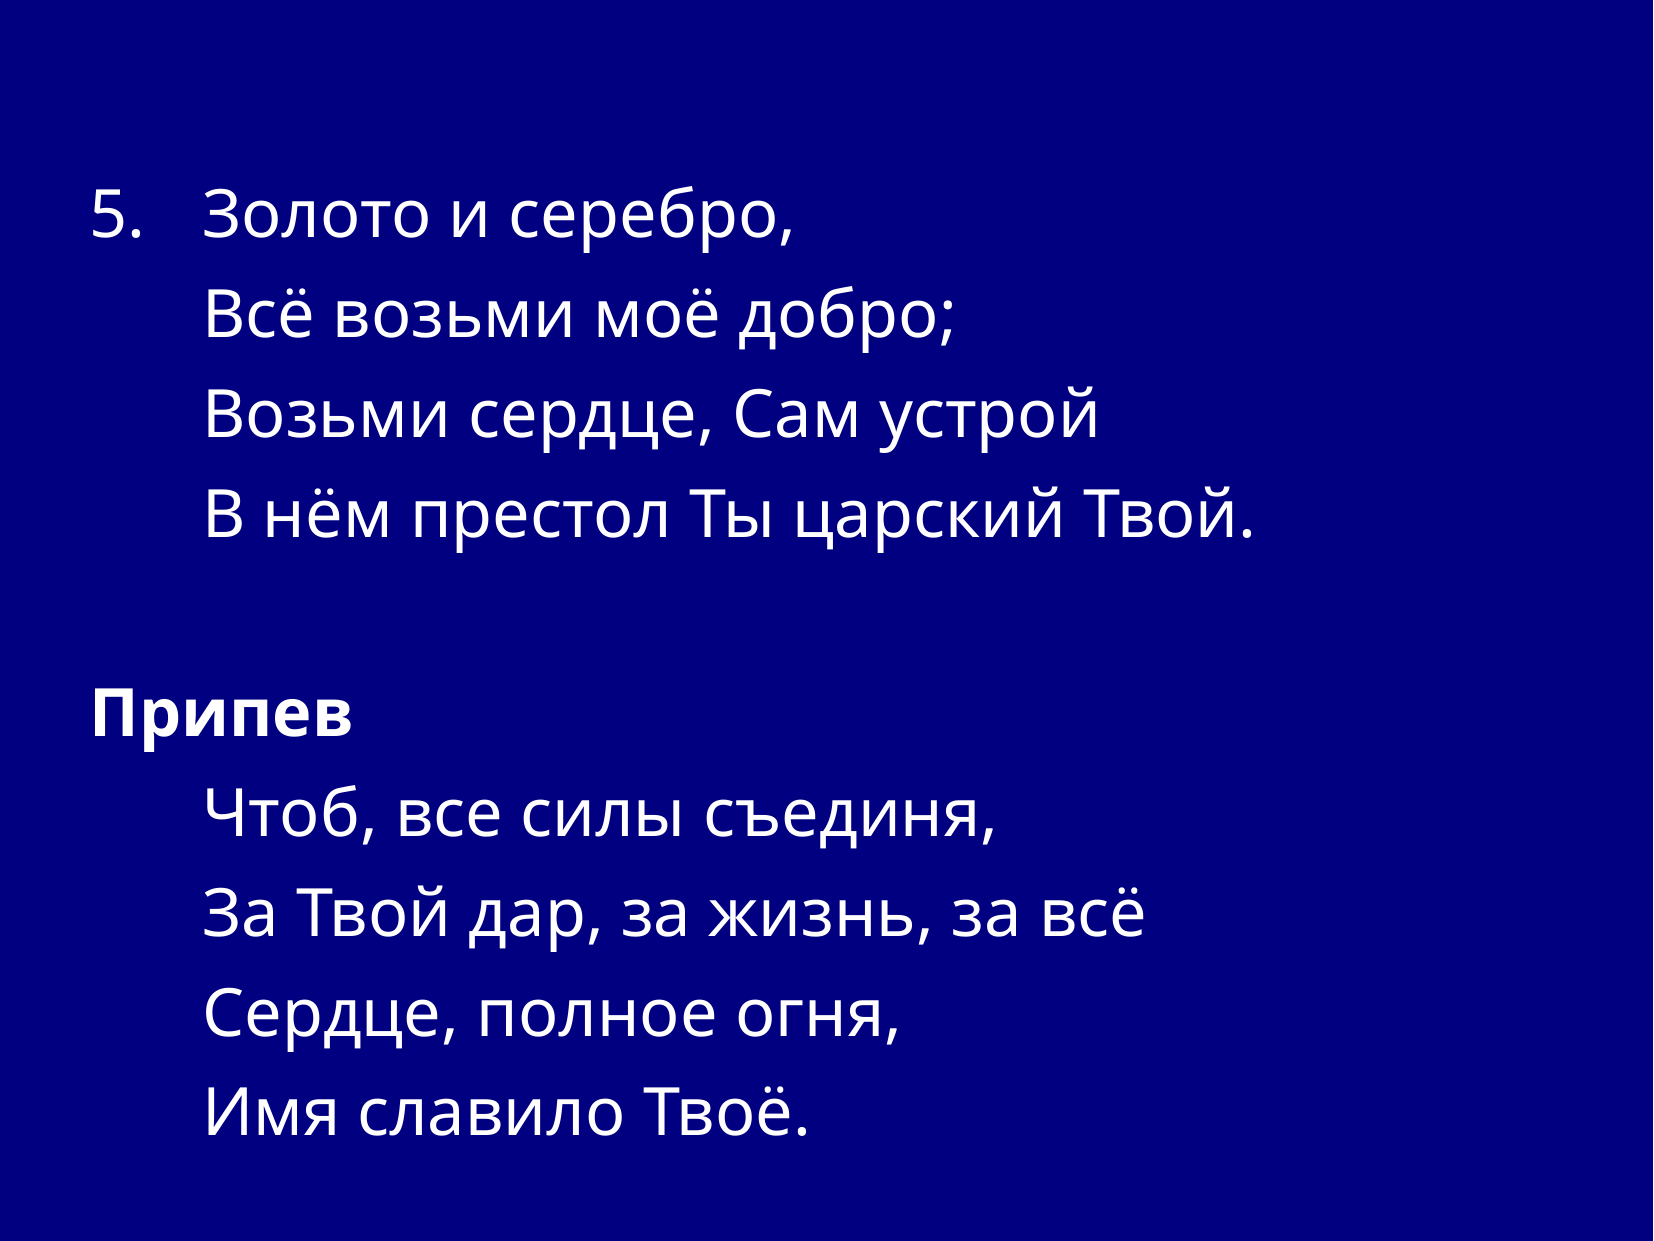

5.	Золото и серебро,
	Всё возьми моё добро;
	Возьми сердце, Сам устрой
	В нём престол Ты царский Твой.
Припев
	Чтоб, все силы съединя,
	За Твой дар, за жизнь, за всё
	Сердце, полное огня,
	Имя славило Твоё.